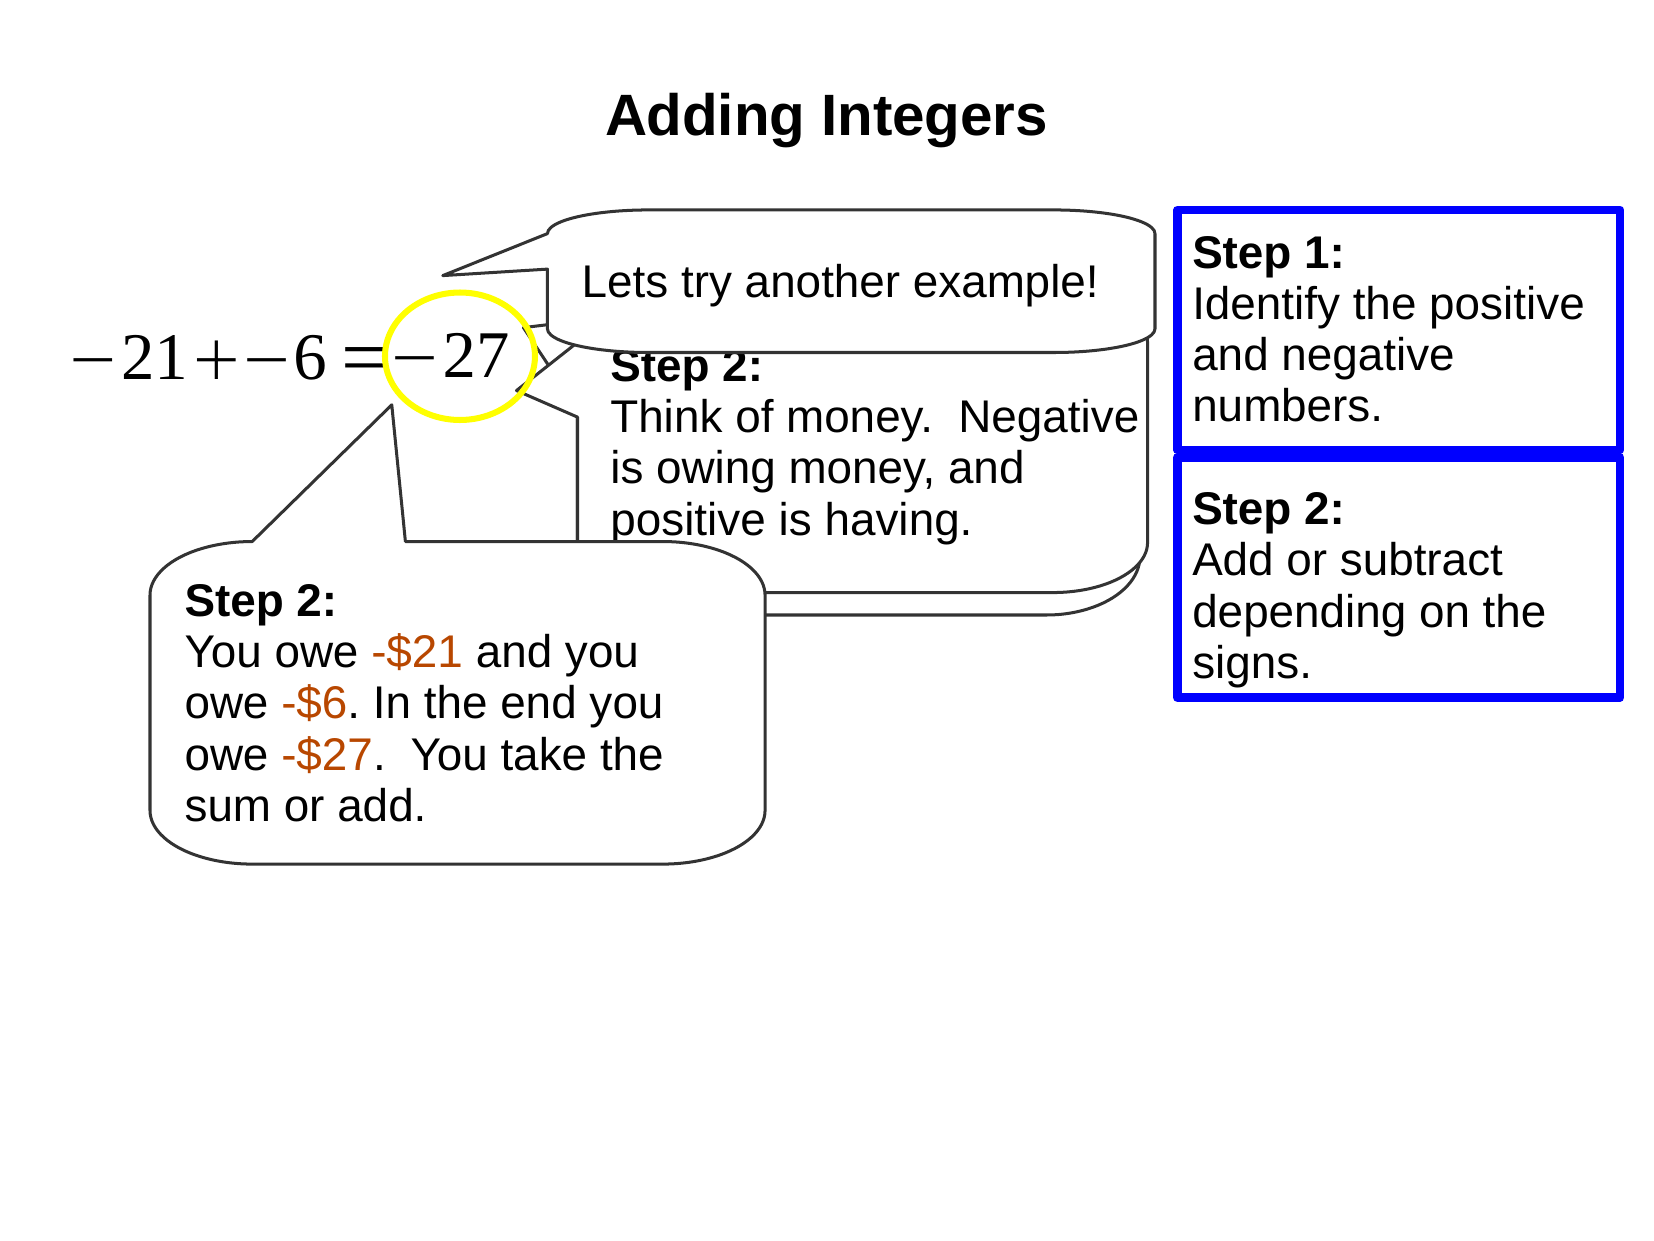

Adding Integers
Lets try another example!
Step 1:
Identify the positive and negative numbers.
Step 2:
Add or subtract depending on the signs.
Step 1:
Identify the positive and
negative numbers. 21 is
negative and 6 is
negative.
Step 2:
Think of money. Negative
is owing money, and
positive is having.
Step 2:
You owe -$21 and you
owe -$6. In the end you
owe -$27. You take the
sum or add.